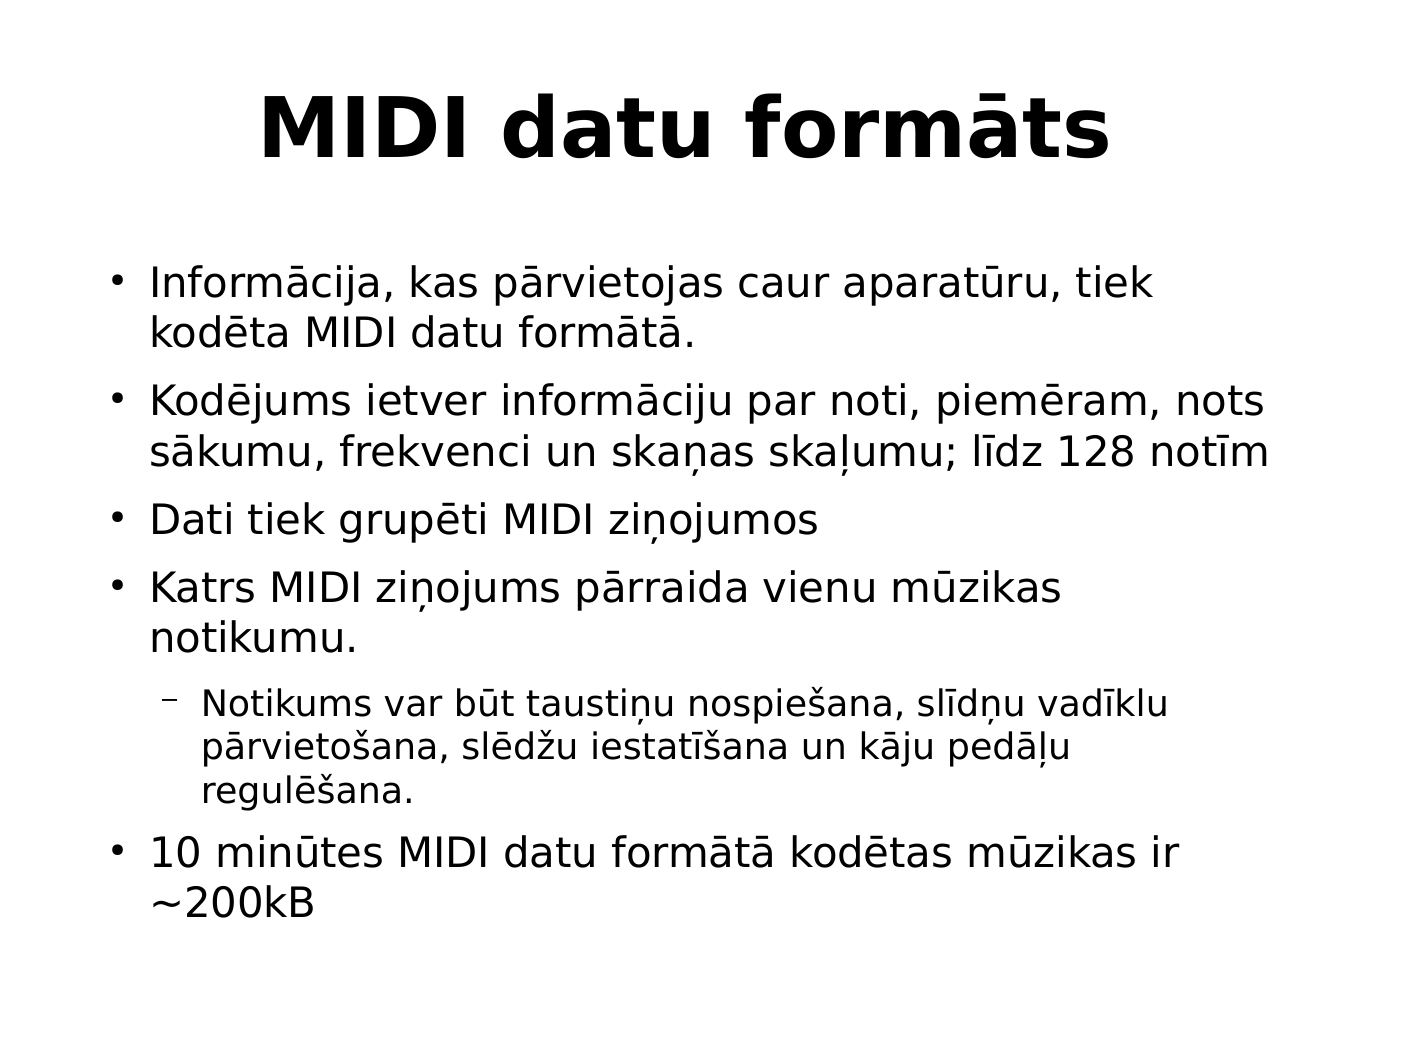

# MIDI datu formāts
Informācija, kas pārvietojas caur aparatūru, tiek kodēta MIDI datu formātā.
Kodējums ietver informāciju par noti, piemēram, nots sākumu, frekvenci un skaņas skaļumu; līdz 128 notīm
Dati tiek grupēti MIDI ziņojumos
Katrs MIDI ziņojums pārraida vienu mūzikas notikumu.
Notikums var būt taustiņu nospiešana, slīdņu vadīklu pārvietošana, slēdžu iestatīšana un kāju pedāļu regulēšana.
10 minūtes MIDI datu formātā kodētas mūzikas ir ~200kB